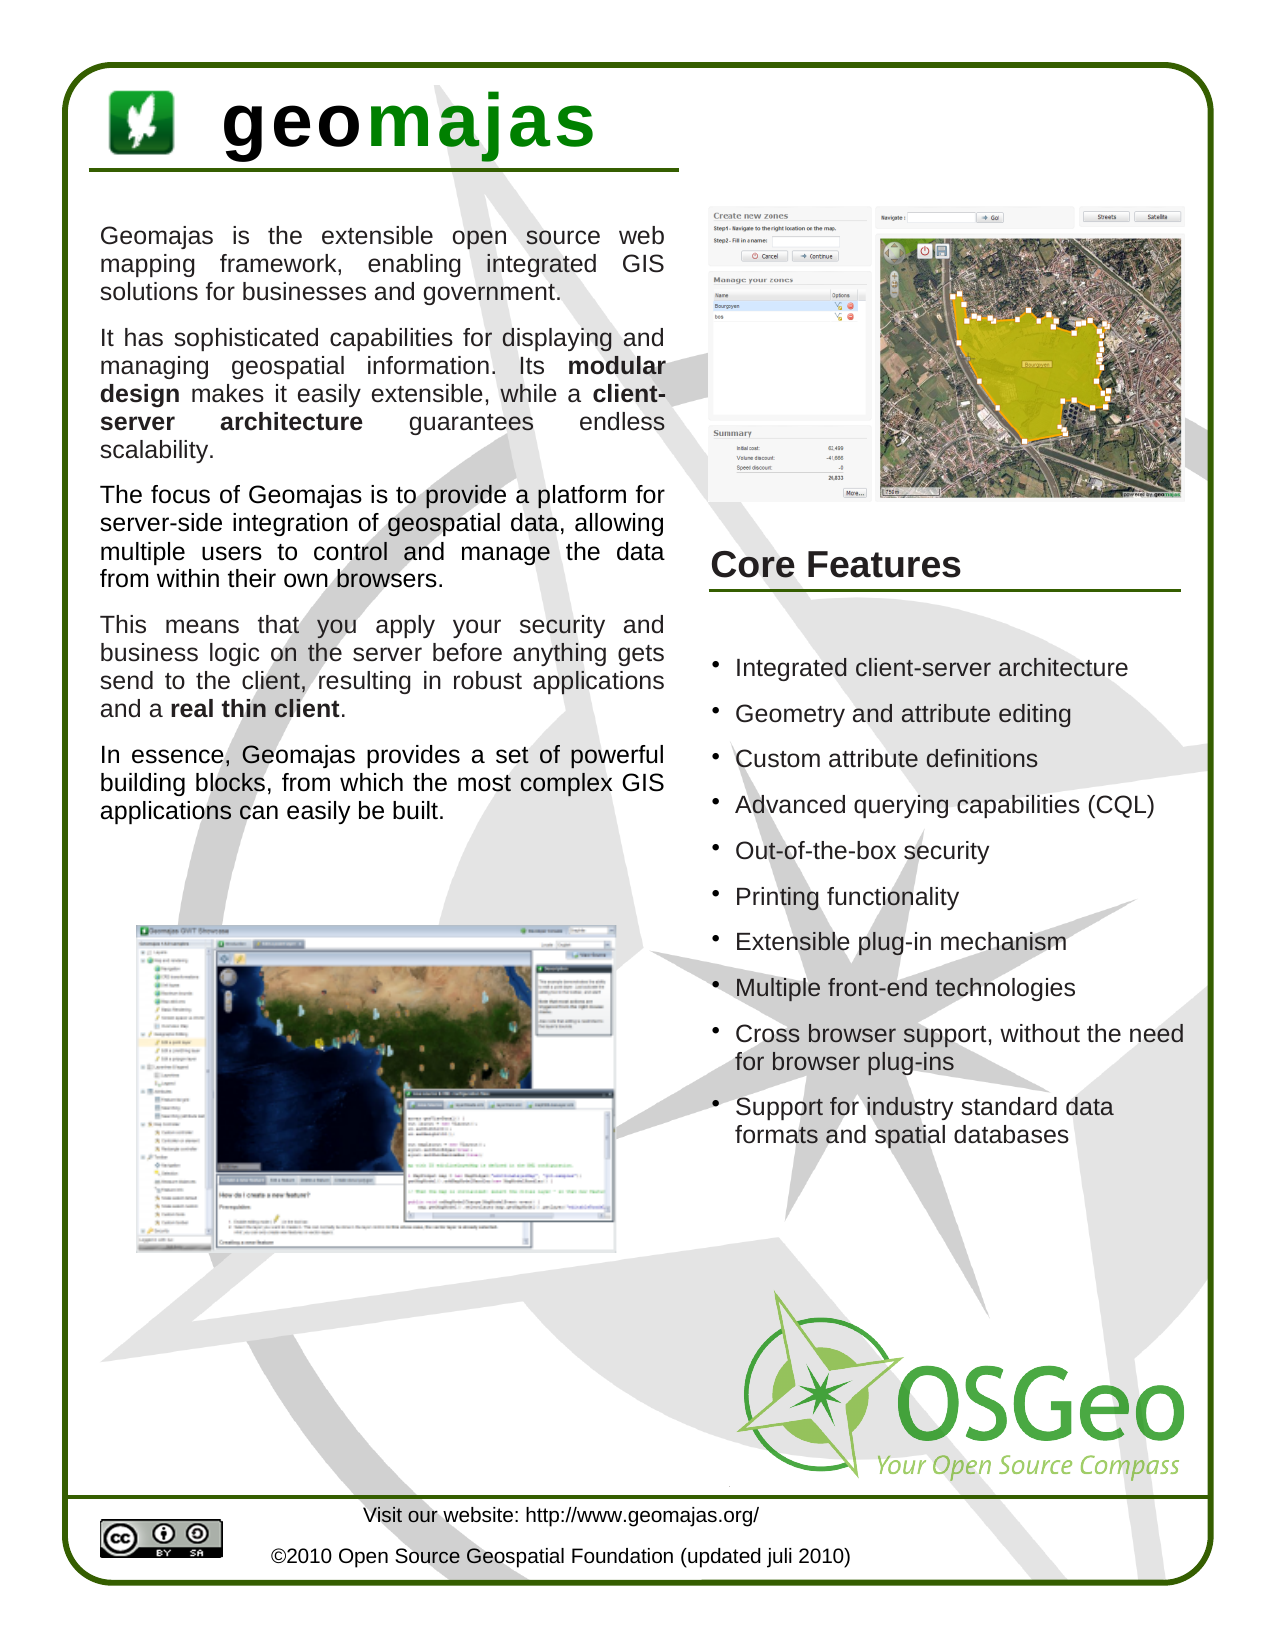

geomajas
Geomajas is the extensible open source web mapping framework, enabling integrated GIS solutions for businesses and government.
It has sophisticated capabilities for displaying and managing geospatial information. Its modular design makes it easily extensible, while a client-server architecture guarantees endless scalability.
The focus of Geomajas is to provide a platform for server-side integration of geospatial data, allowing multiple users to control and manage the data from within their own browsers.
This means that you apply your security and business logic on the server before anything gets send to the client, resulting in robust applications and a real thin client.
In essence, Geomajas provides a set of powerful building blocks, from which the most complex GIS applications can easily be built.
 Core Features
Integrated client-server architecture
Geometry and attribute editing
Custom attribute definitions
Advanced querying capabilities (CQL)
Out-of-the-box security
Printing functionality
Extensible plug-in mechanism
Multiple front-end technologies
Cross browser support, without the need for browser plug-ins
Support for industry standard data formats and spatial databases
Visit our website: http://www.geomajas.org/
©2010 Open Source Geospatial Foundation (updated juli 2010)